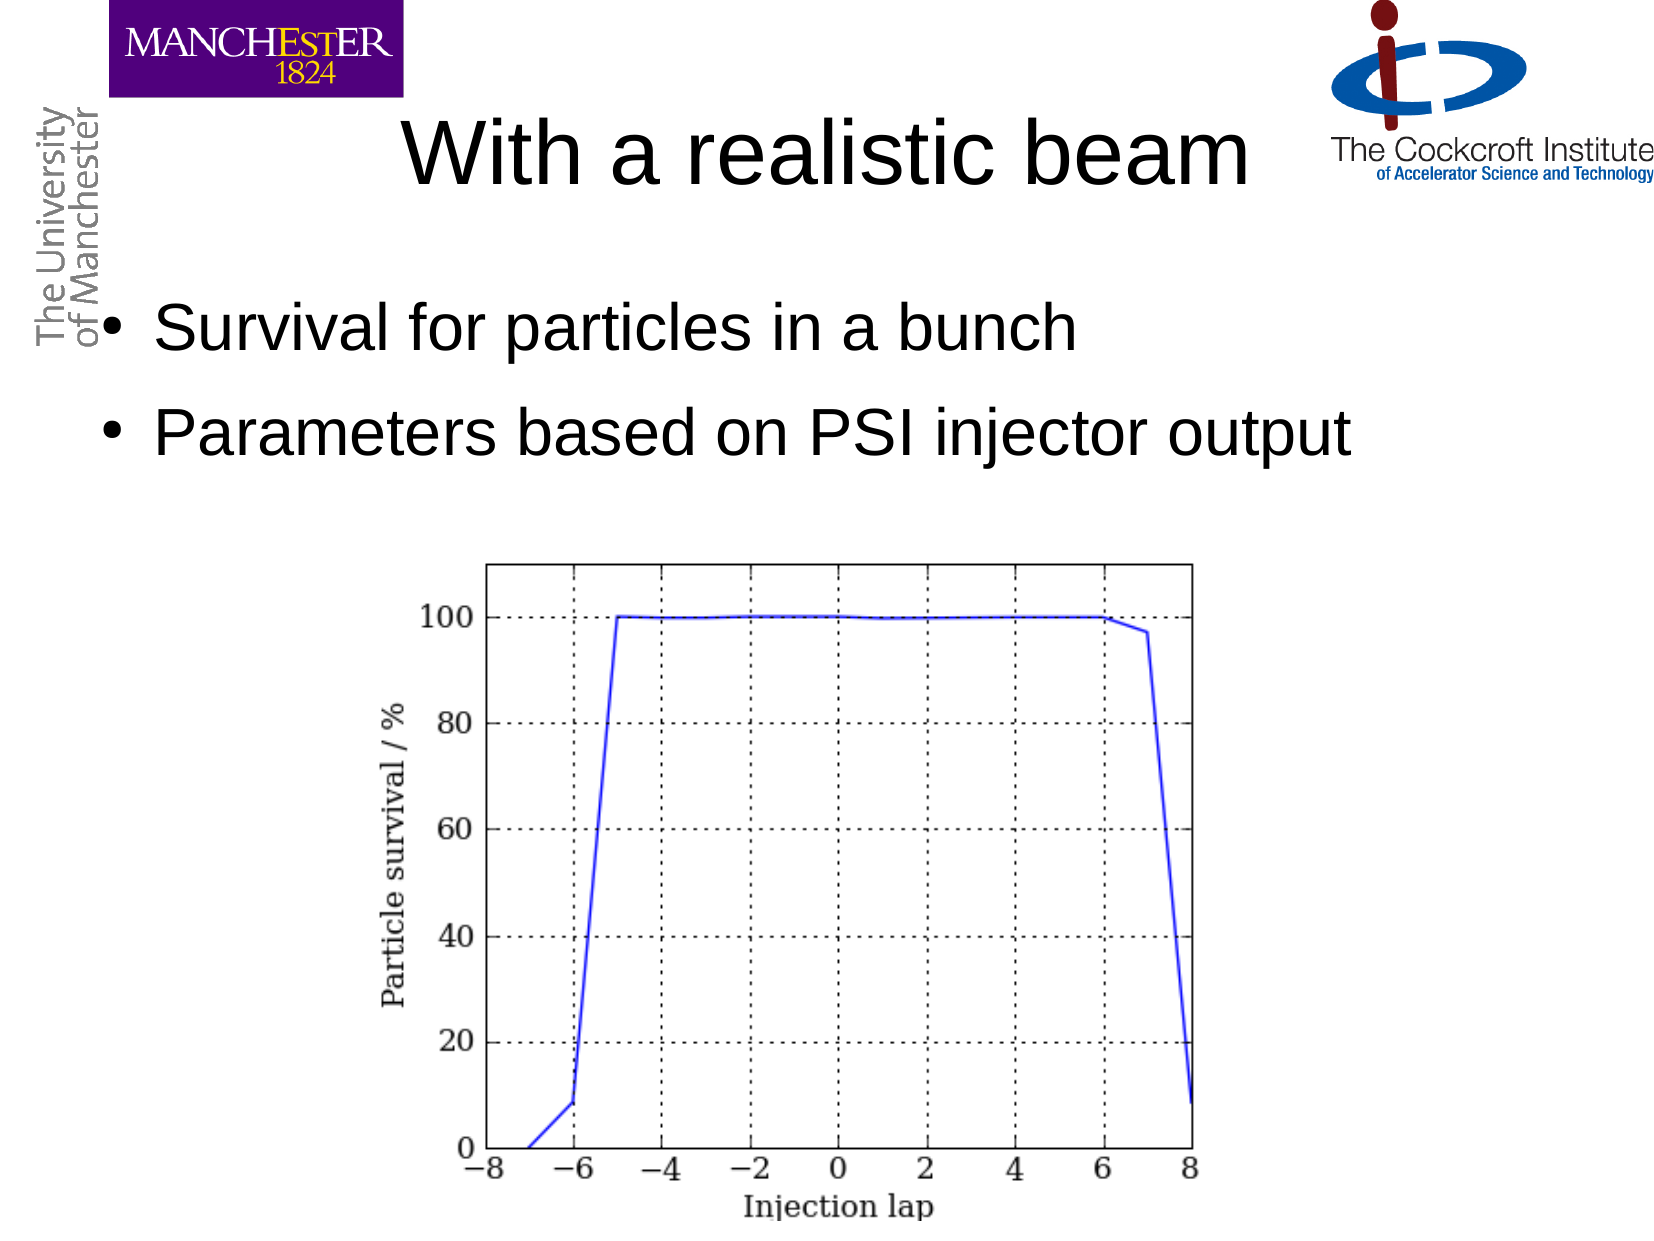

# With a realistic beam
Survival for particles in a bunch
Parameters based on PSI injector output